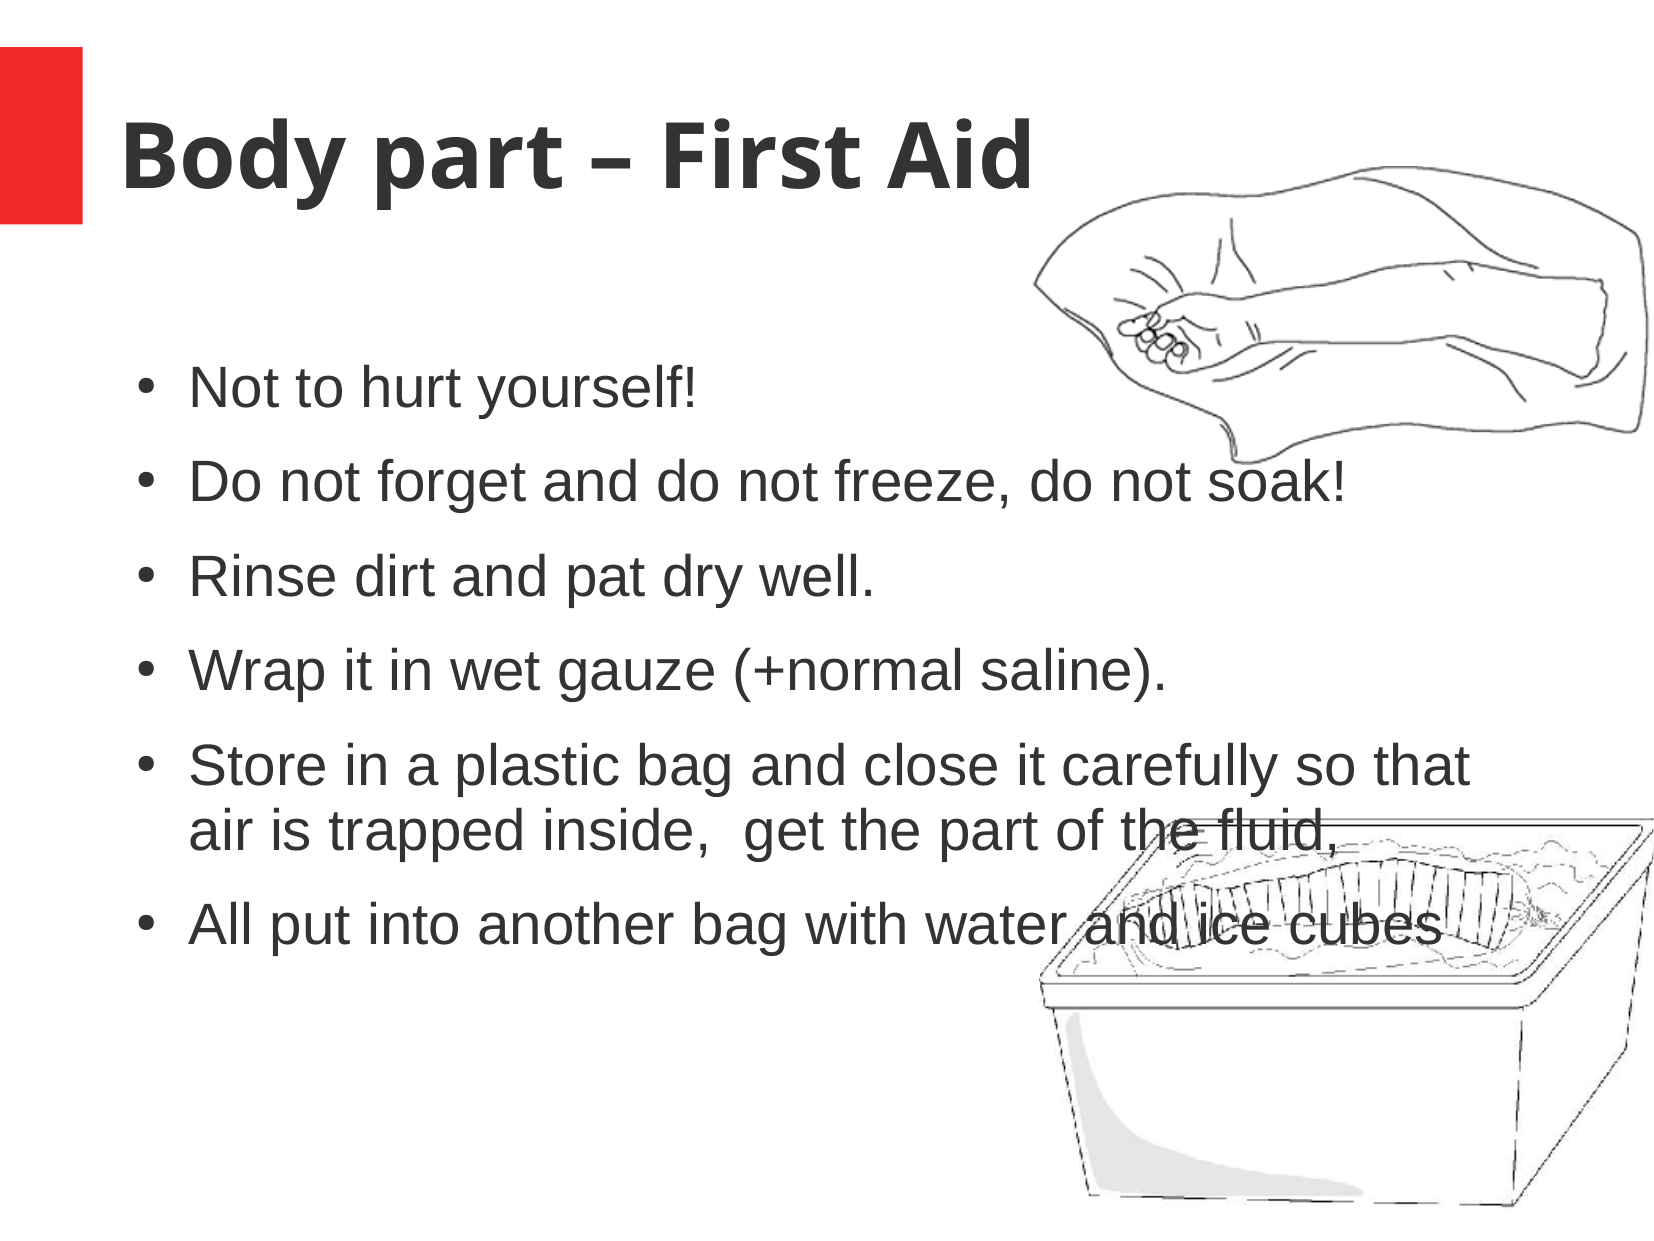

# Body part – First Aid
Not to hurt yourself!
Do not forget and do not freeze, do not soak!
Rinse dirt and pat dry well.
Wrap it in wet gauze (+normal saline).
Store in a plastic bag and close it carefully so that air is trapped inside, get the part of the fluid,
All put into another bag with water and ice cubes